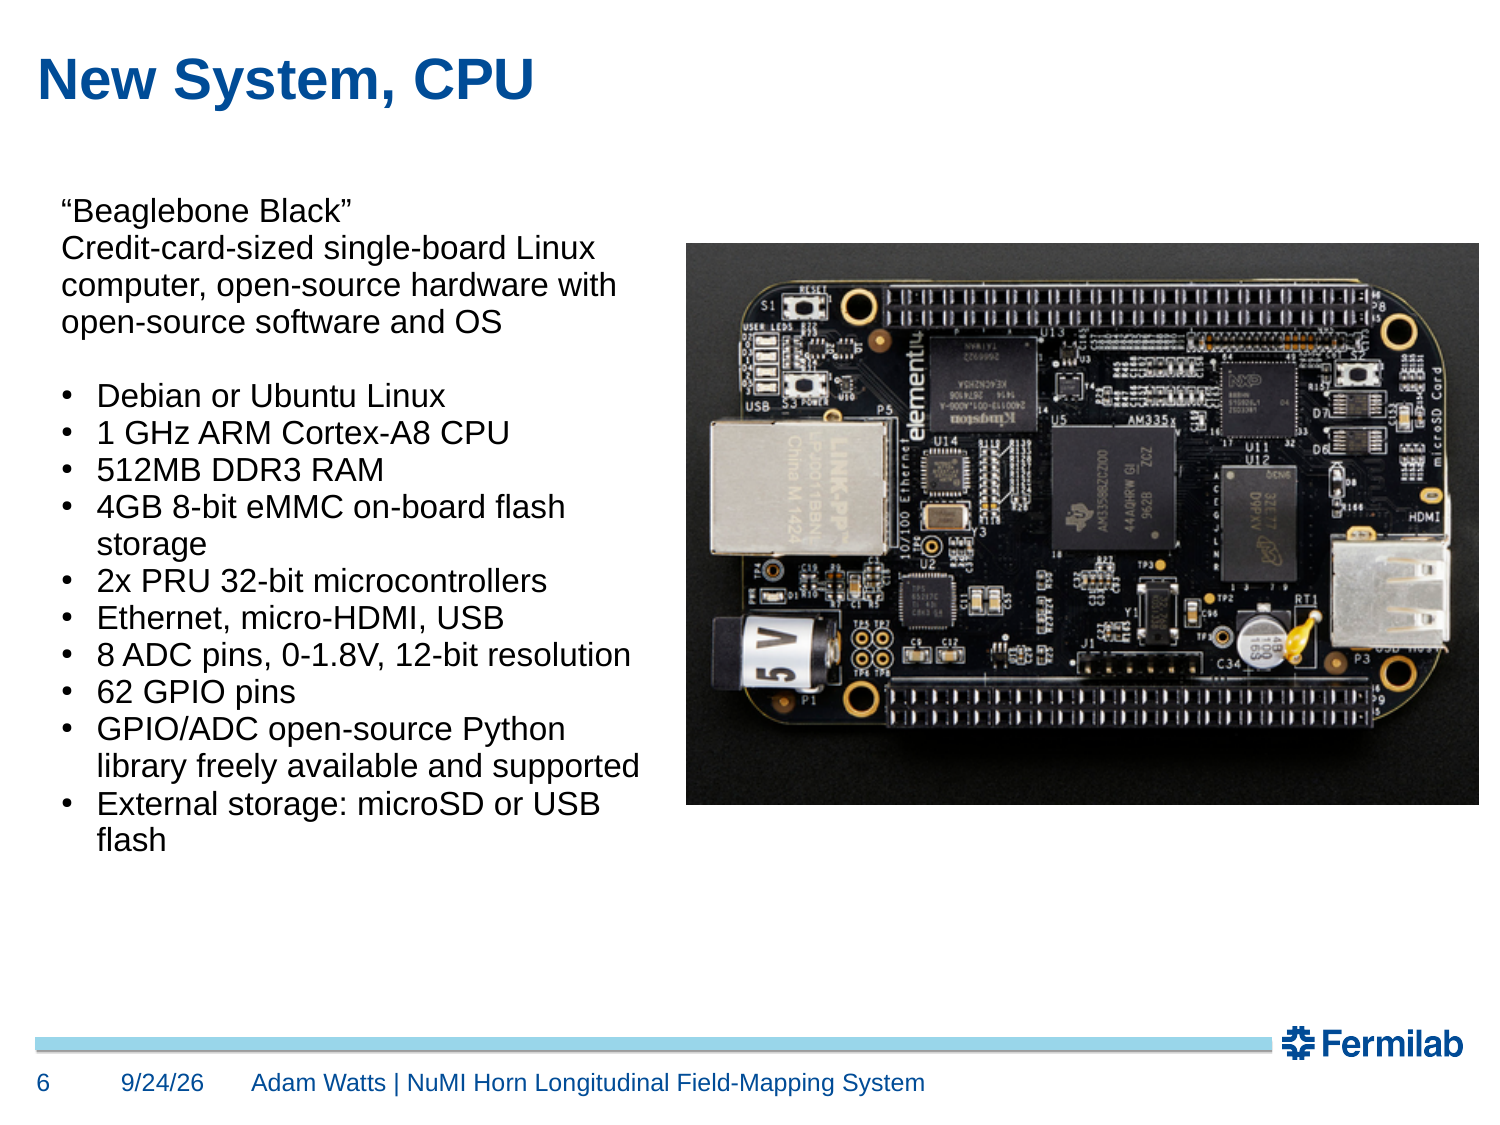

# New System, CPU
“Beaglebone Black”
Credit-card-sized single-board Linux computer, open-source hardware with open-source software and OS
Debian or Ubuntu Linux
1 GHz ARM Cortex-A8 CPU
512MB DDR3 RAM
4GB 8-bit eMMC on-board flash storage
2x PRU 32-bit microcontrollers
Ethernet, micro-HDMI, USB
8 ADC pins, 0-1.8V, 12-bit resolution
62 GPIO pins
GPIO/ADC open-source Python library freely available and supported
External storage: microSD or USB flash
Adam Watts | NuMI Horn Longitudinal Field-Mapping System